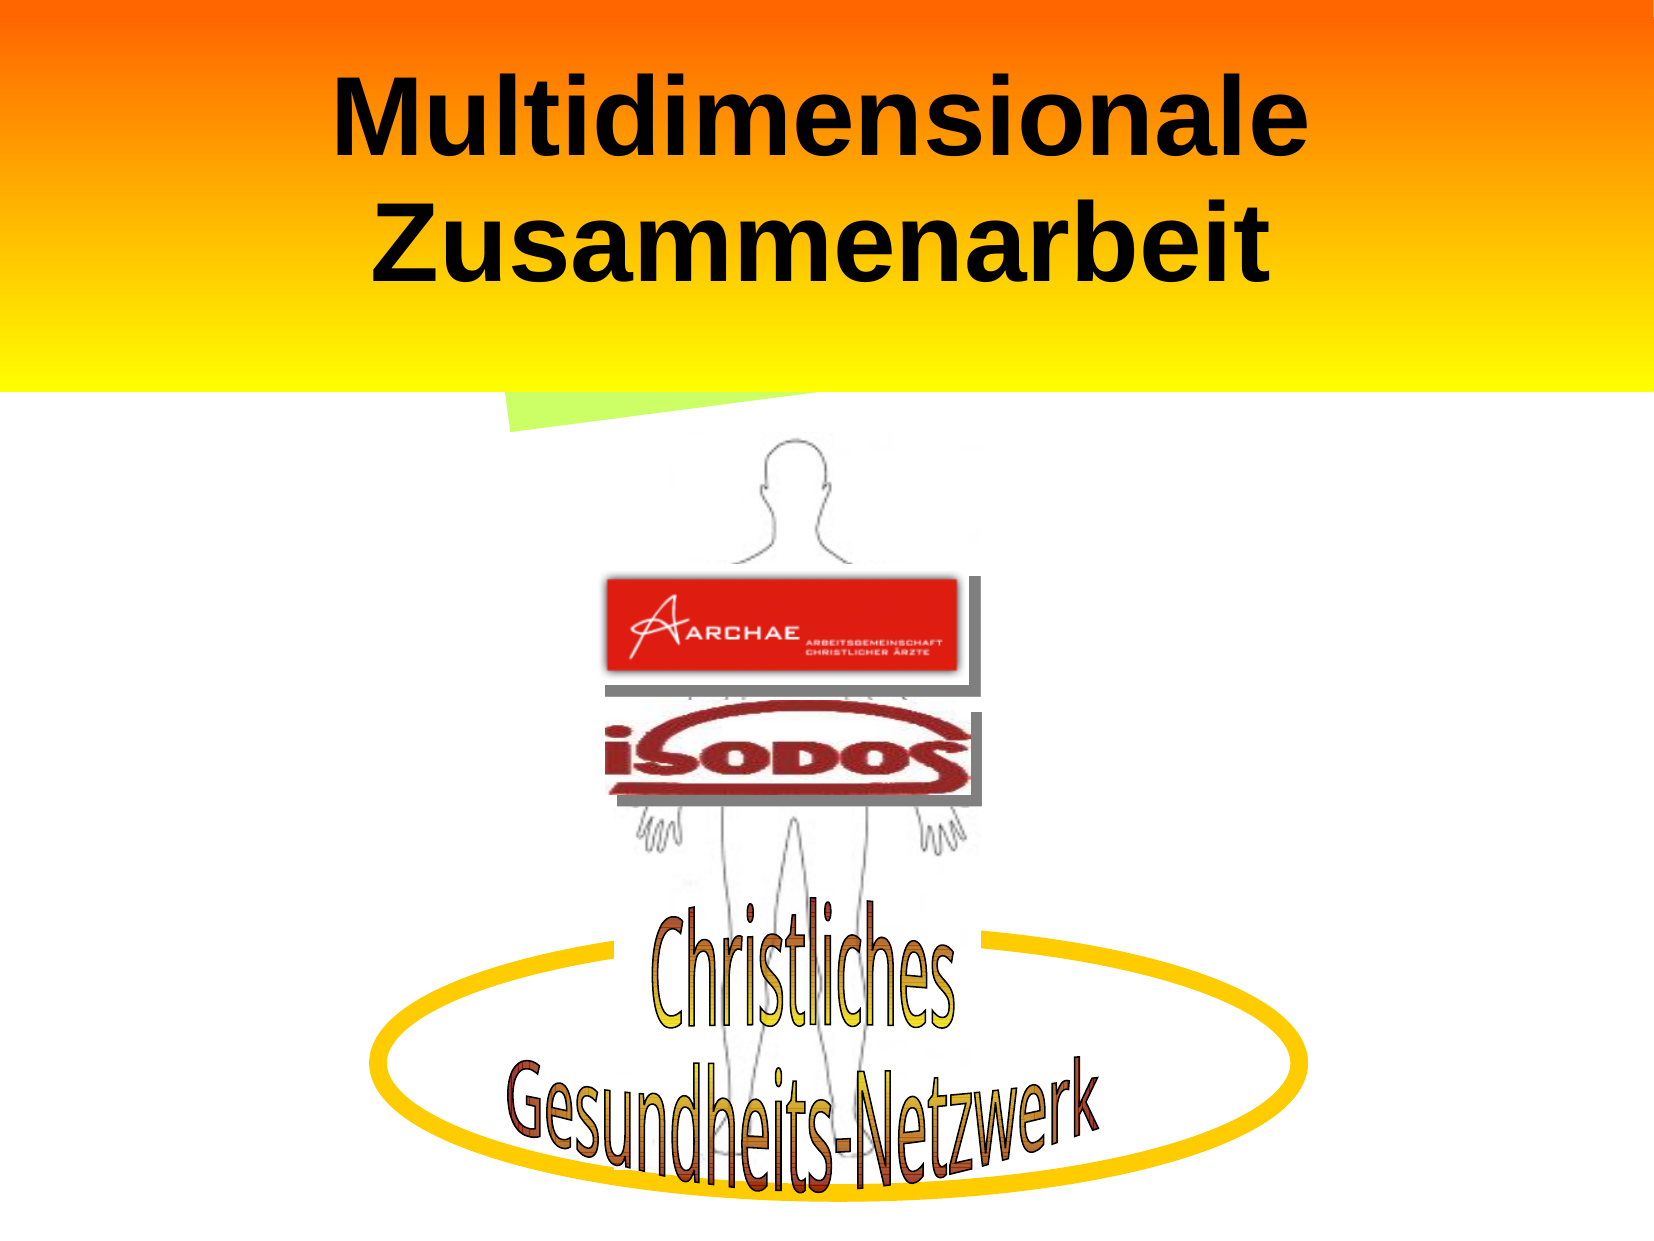

Multidimensionale Zusammenarbeit
# Trauma & Heilung
Psychosomatische Krise
Lebenspraktische Krise
Sinn-
Krise
Christliches
Gesundheits-
Netzwerk